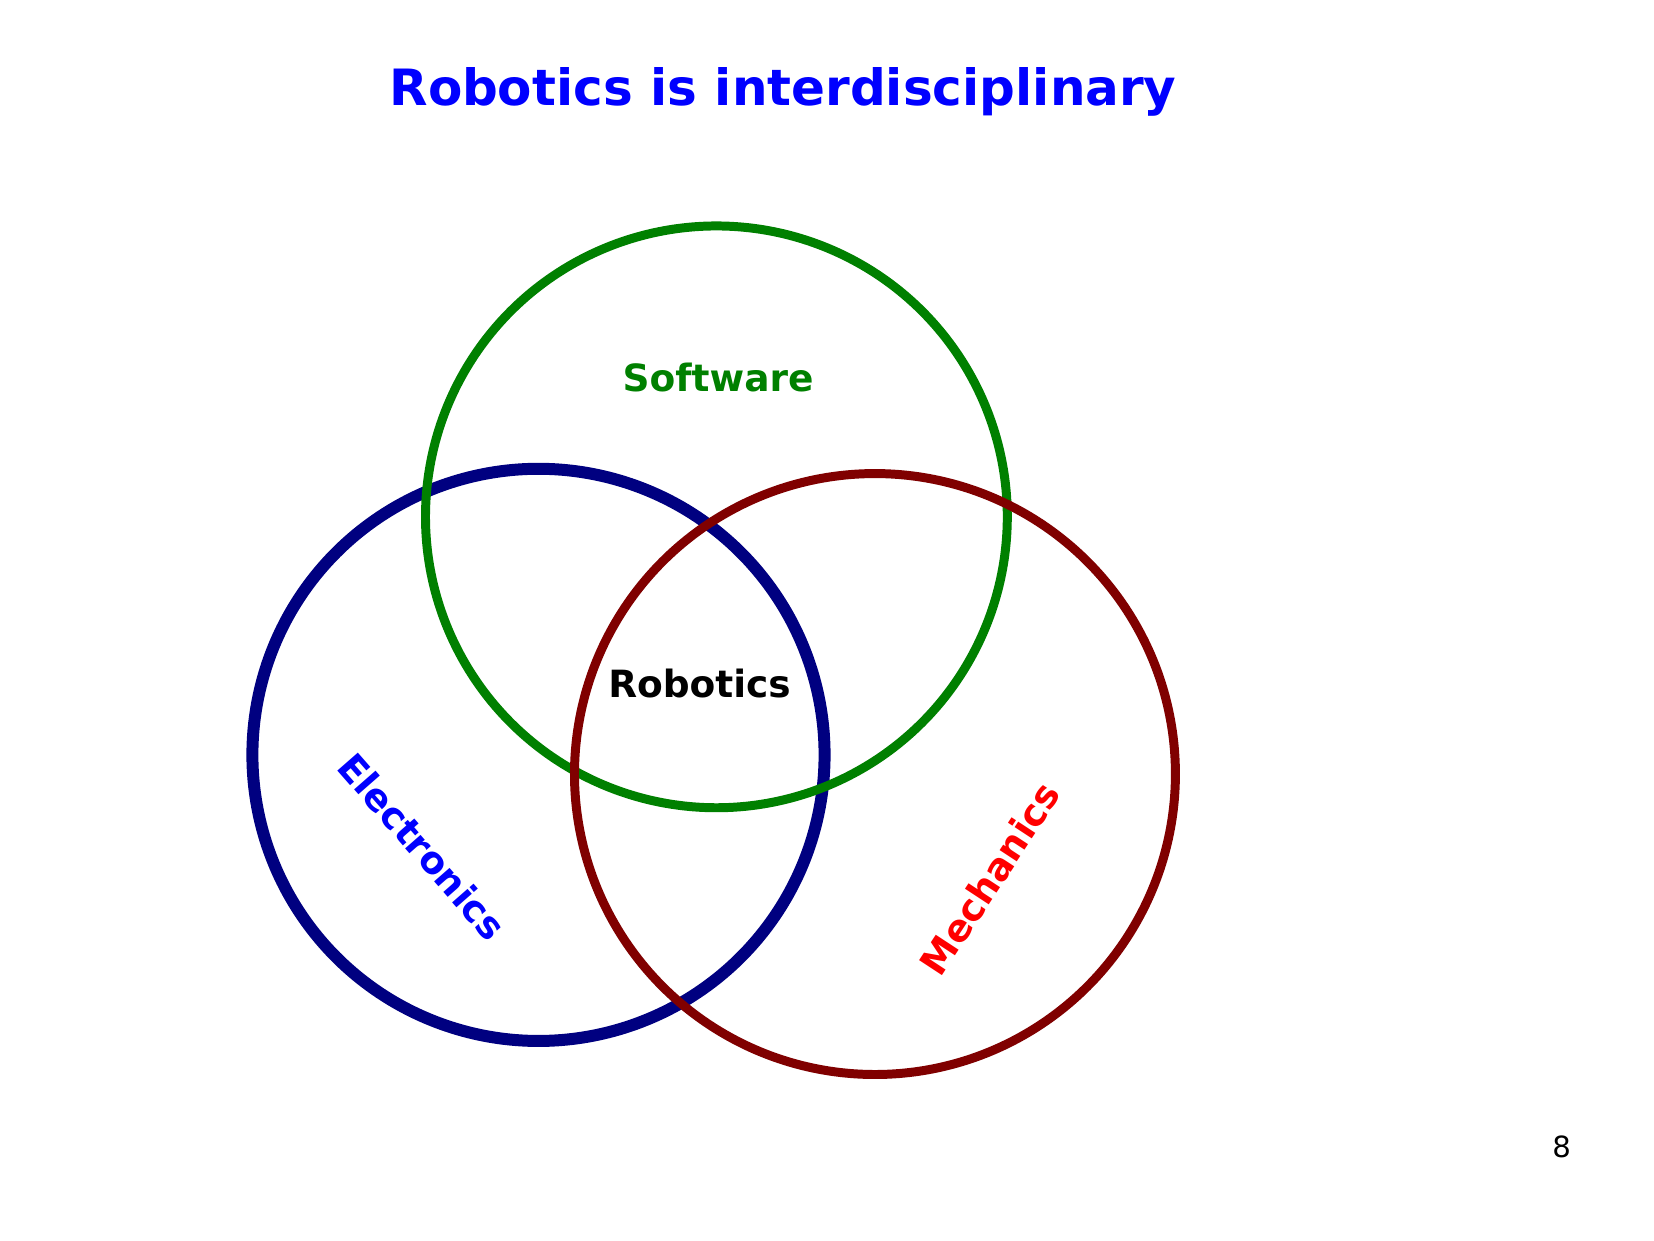

Robotics is interdisciplinary
Software
Robotics
Electronics
Mechanics
8